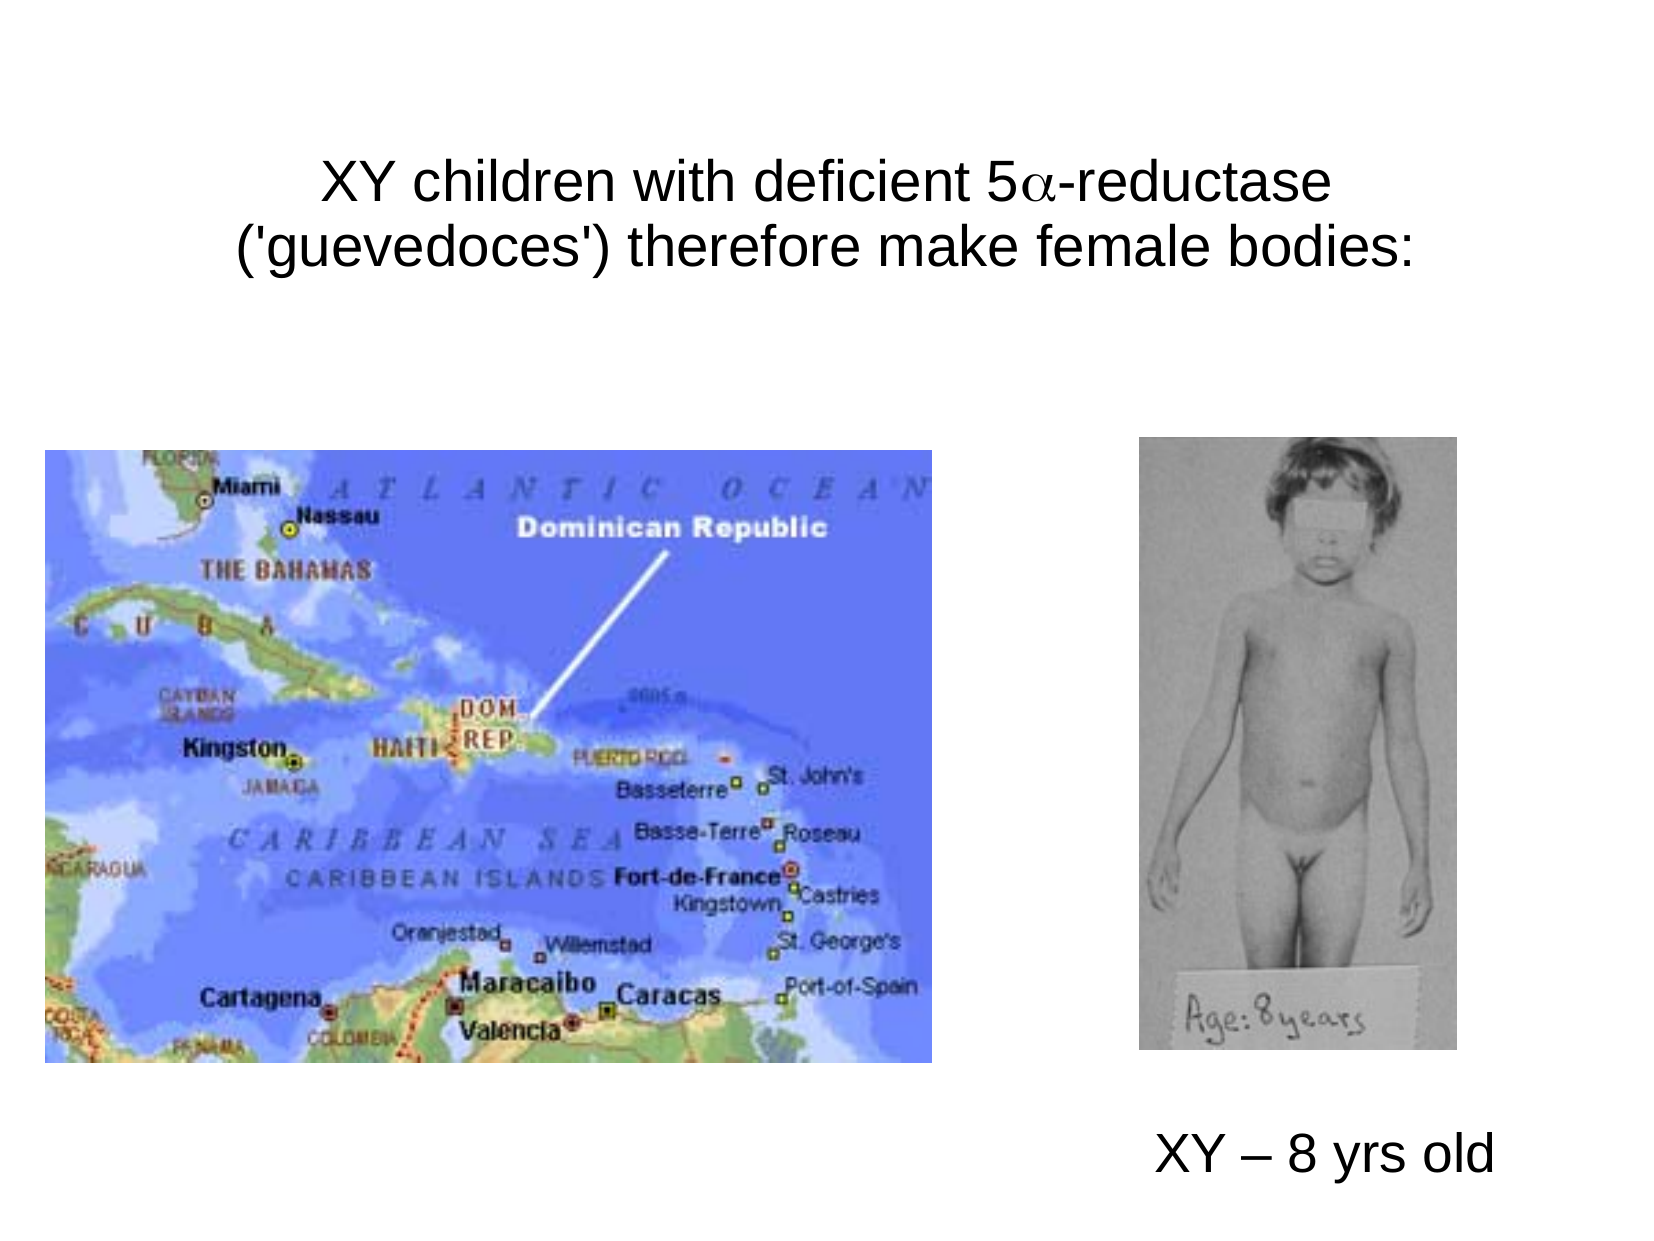

# XY children with deficient 5-reductase ('guevedoces') therefore make female bodies:
XY – 8 yrs old